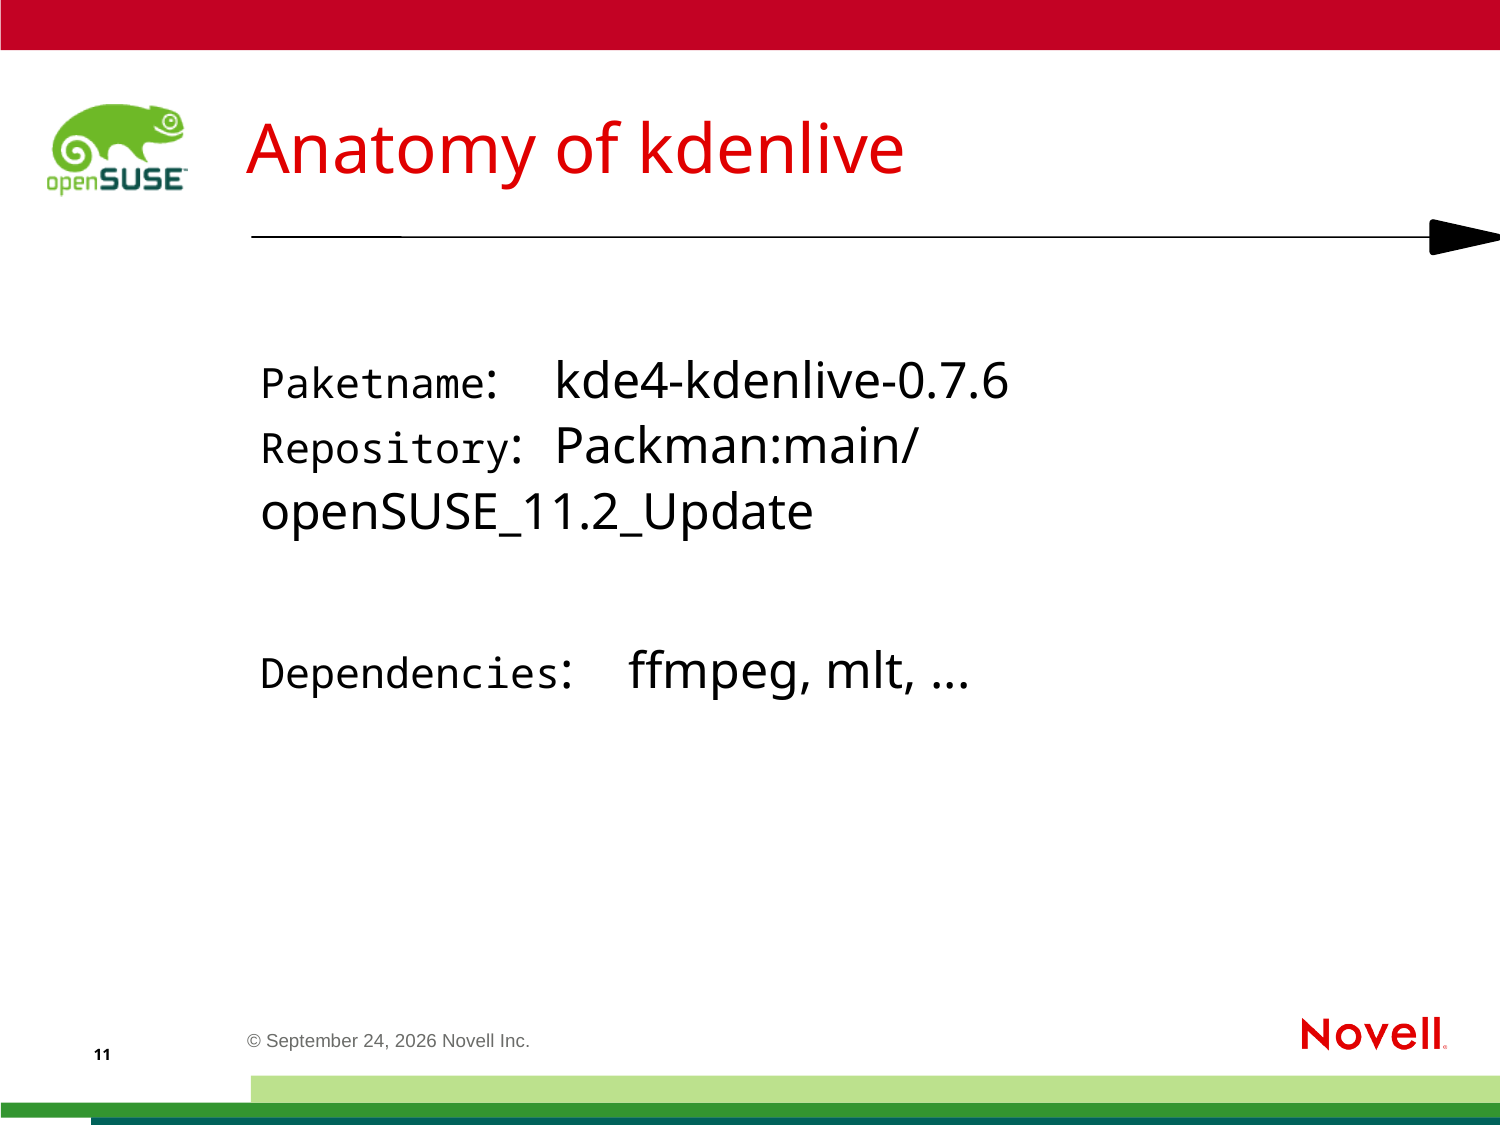

# Anatomy of kdenlive
Paketname:	kde4-kdenlive-0.7.6
Repository:	Packman:main/openSUSE_11.2_Update
Dependencies:	ffmpeg, mlt, ...